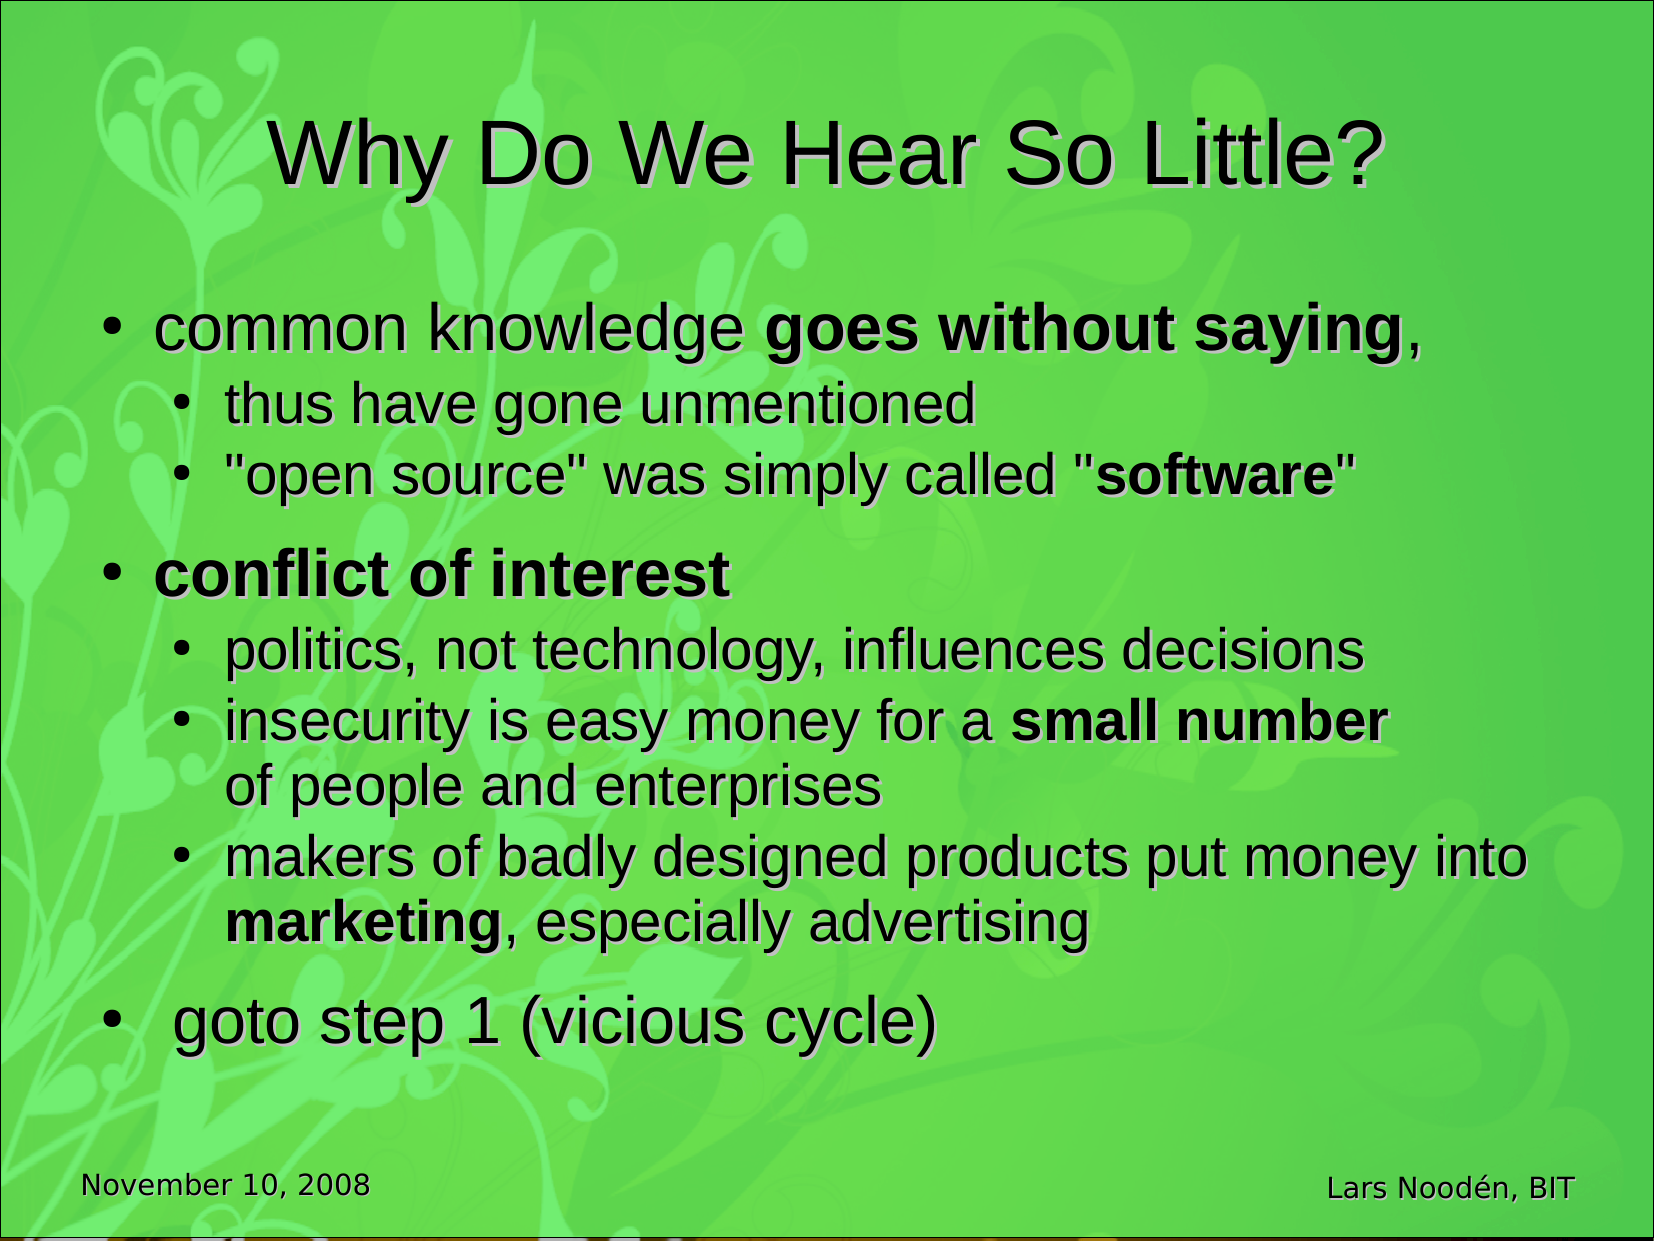

# Why Do We Hear So Little?
common knowledge goes without saying,
thus have gone unmentioned
"open source" was simply called "software"
conflict of interest
politics, not technology, influences decisions
insecurity is easy money for a small number
of people and enterprises
makers of badly designed products put money into marketing, especially advertising
 goto step 1 (vicious cycle)